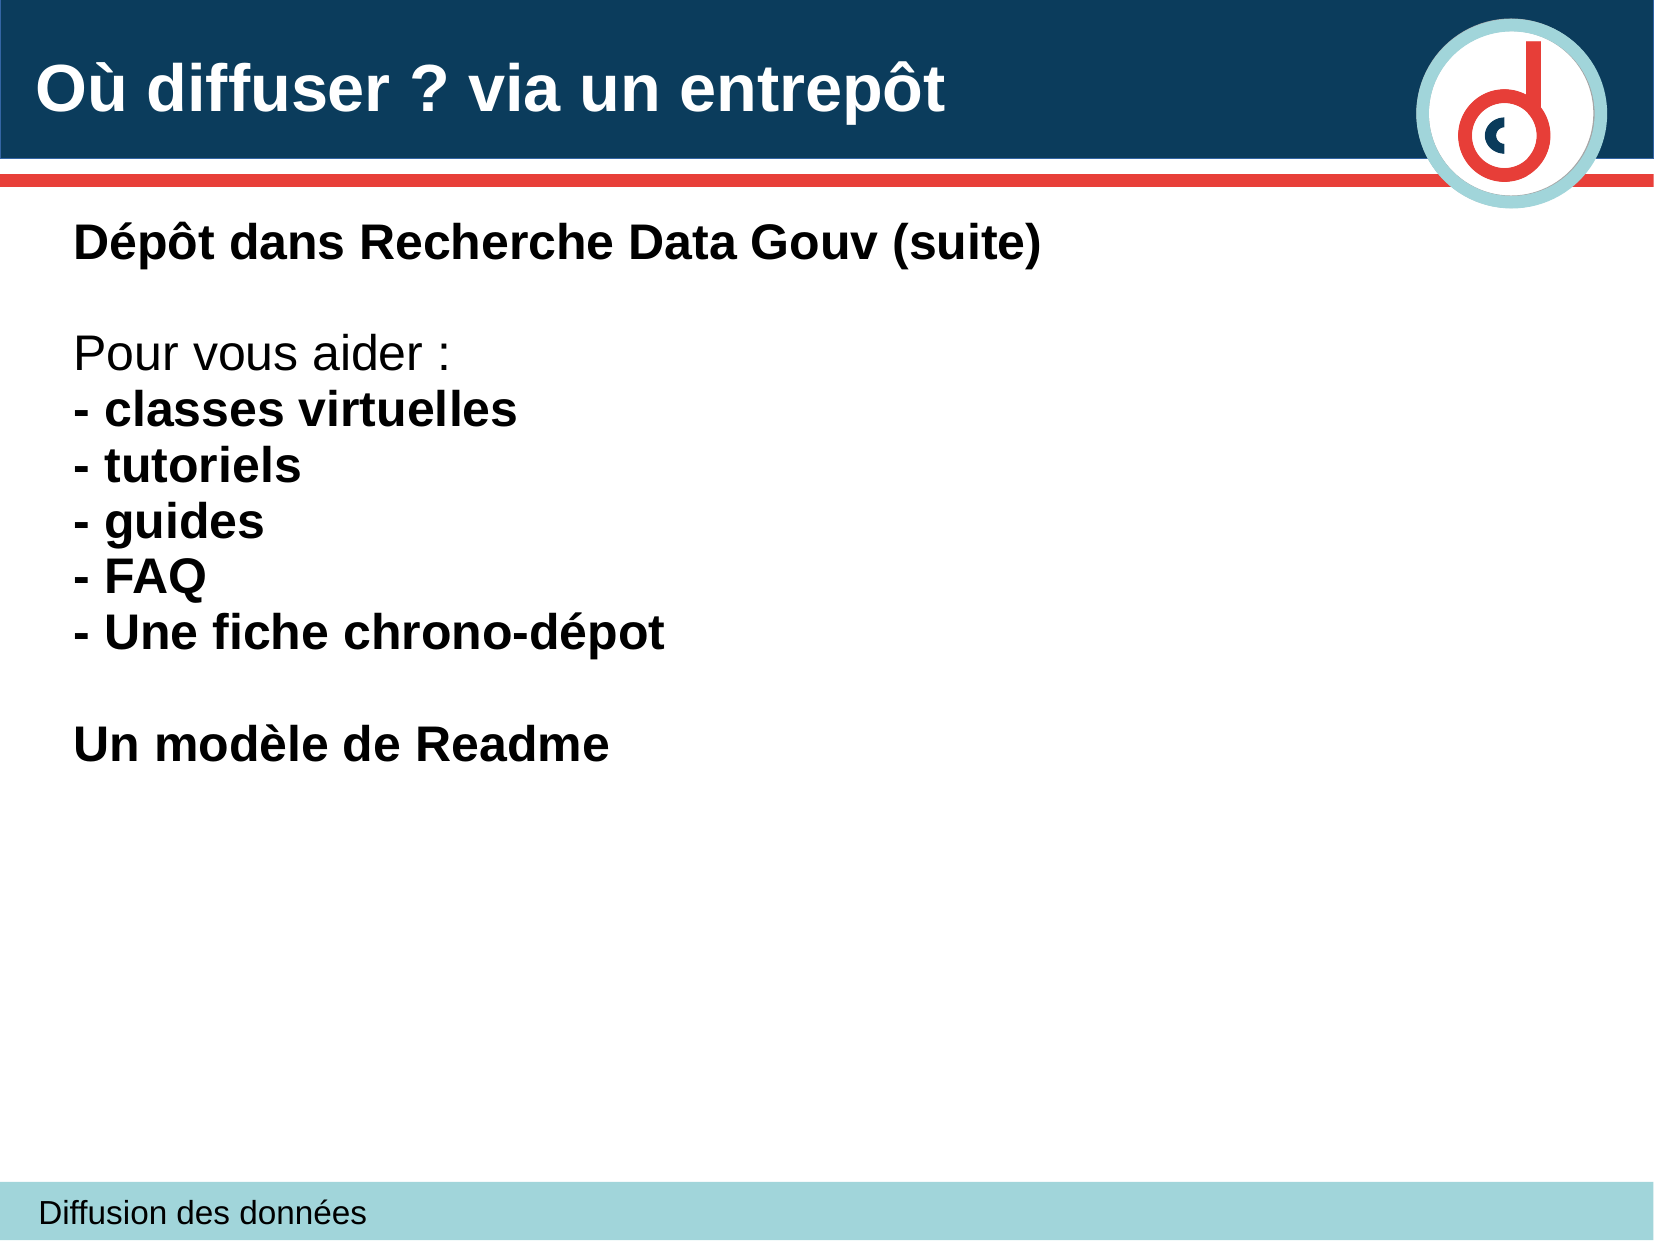

# Où diffuser ? via un entrepôt
Dépôt dans Recherche Data Gouv (suite)
Pour vous aider :
- classes virtuelles
- tutoriels
- guides
- FAQ
- Une fiche chrono-dépot
Un modèle de Readme
Diffusion des données